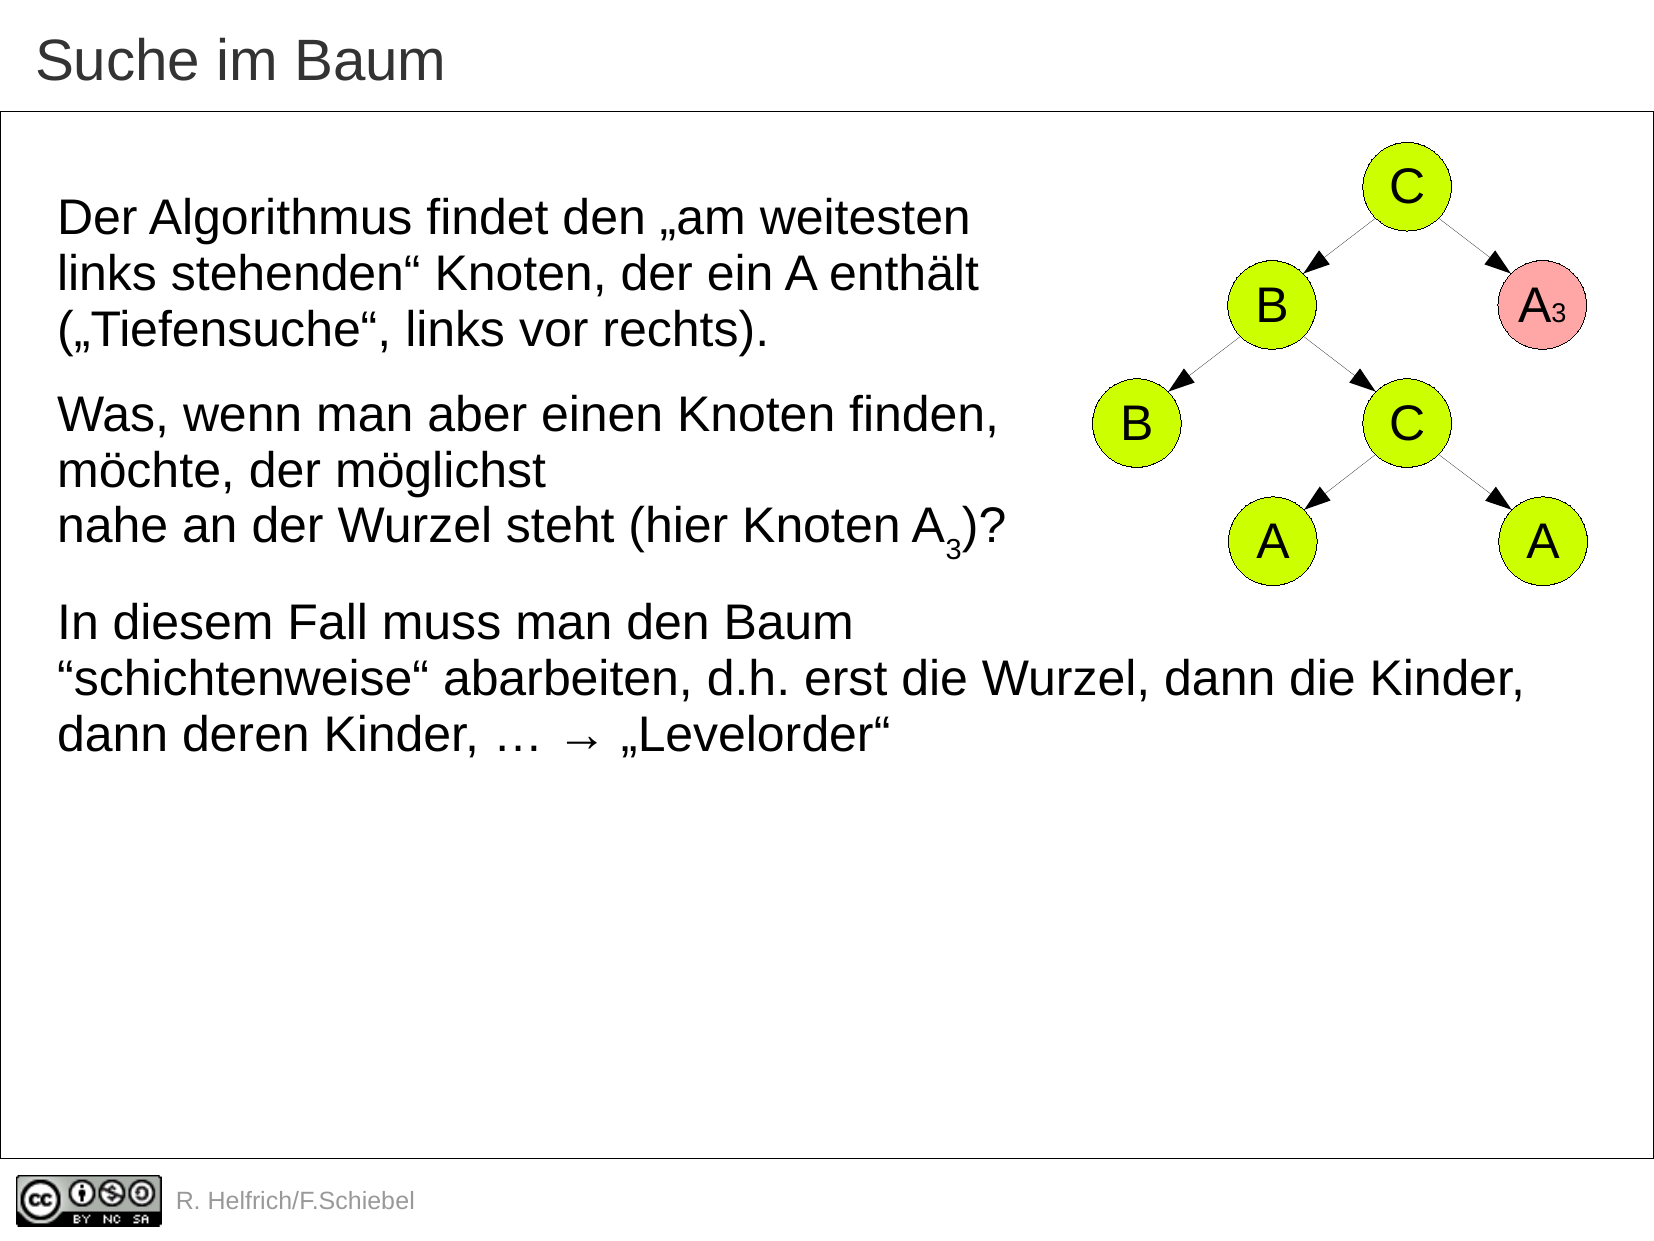

# Suche im Baum
C
B
A3
B
C
A
A
Der Algorithmus findet den „am weitesten
links stehenden“ Knoten, der ein A enthält
(„Tiefensuche“, links vor rechts).
Was, wenn man aber einen Knoten finden,
möchte, der möglichst
nahe an der Wurzel steht (hier Knoten A3)?
In diesem Fall muss man den Baum
“schichtenweise“ abarbeiten, d.h. erst die Wurzel, dann die Kinder, dann deren Kinder, … → „Levelorder“